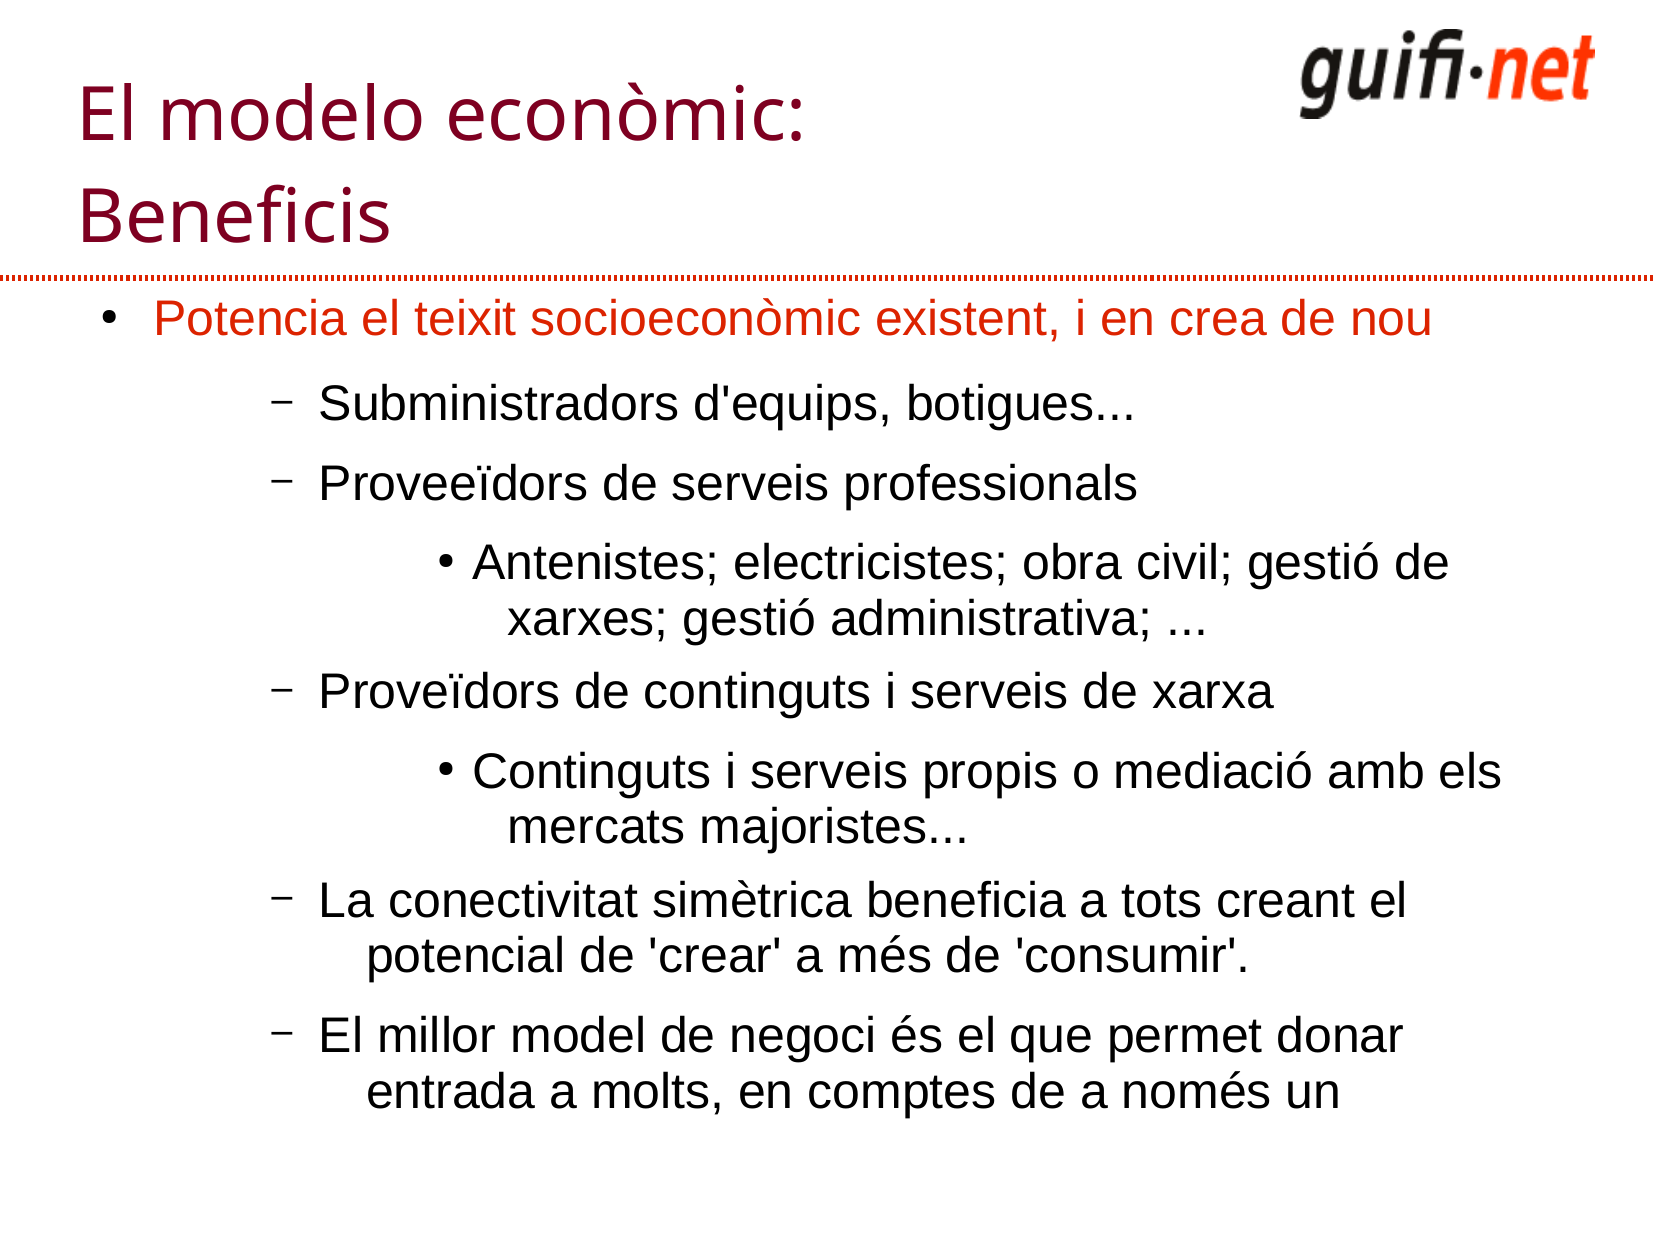

# El modelo econòmic: Beneficis
Potencia el teixit socioeconòmic existent, i en crea de nou
Subministradors d'equips, botigues...
Proveeïdors de serveis professionals
Antenistes; electricistes; obra civil; gestió de xarxes; gestió administrativa; ...
Proveïdors de continguts i serveis de xarxa
Continguts i serveis propis o mediació amb els mercats majoristes...
La conectivitat simètrica beneficia a tots creant el potencial de 'crear' a més de 'consumir'.
El millor model de negoci és el que permet donar entrada a molts, en comptes de a només un